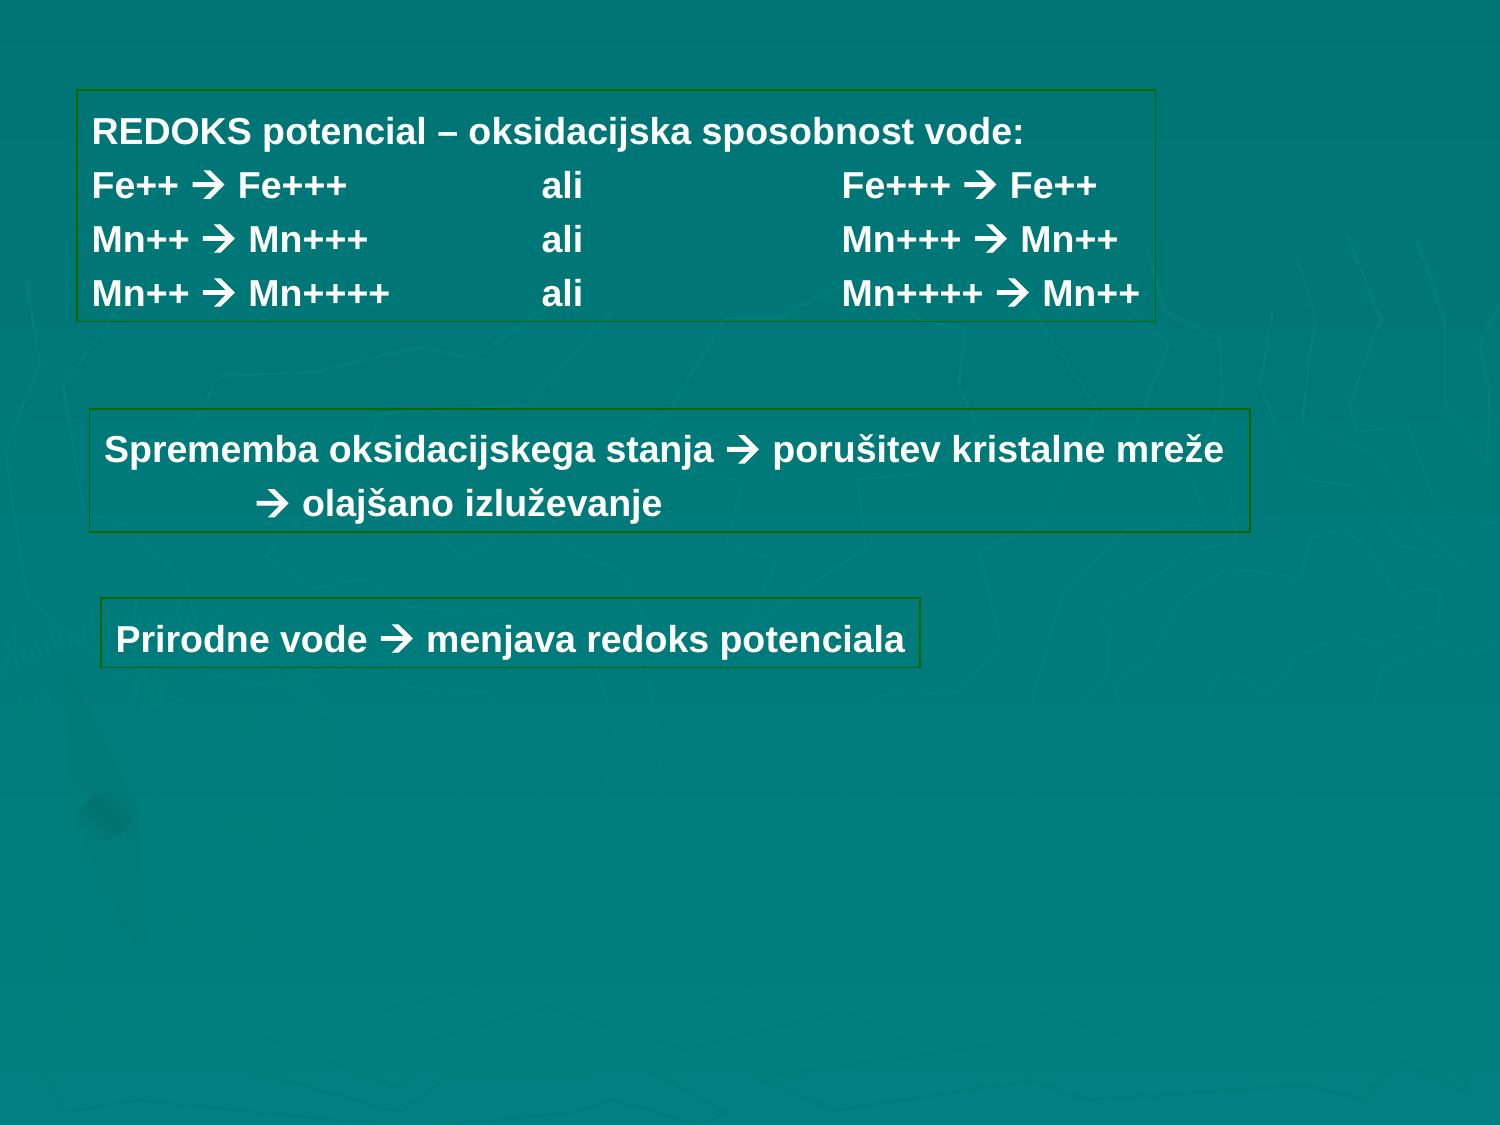

REDOKS potencial – oksidacijska sposobnost vode:
Fe++  Fe+++		ali		Fe+++  Fe++
Mn++  Mn+++		ali		Mn+++  Mn++
Mn++  Mn++++		ali		Mn++++  Mn++
Sprememba oksidacijskega stanja  porušitev kristalne mreže
	 olajšano izluževanje
Prirodne vode  menjava redoks potenciala